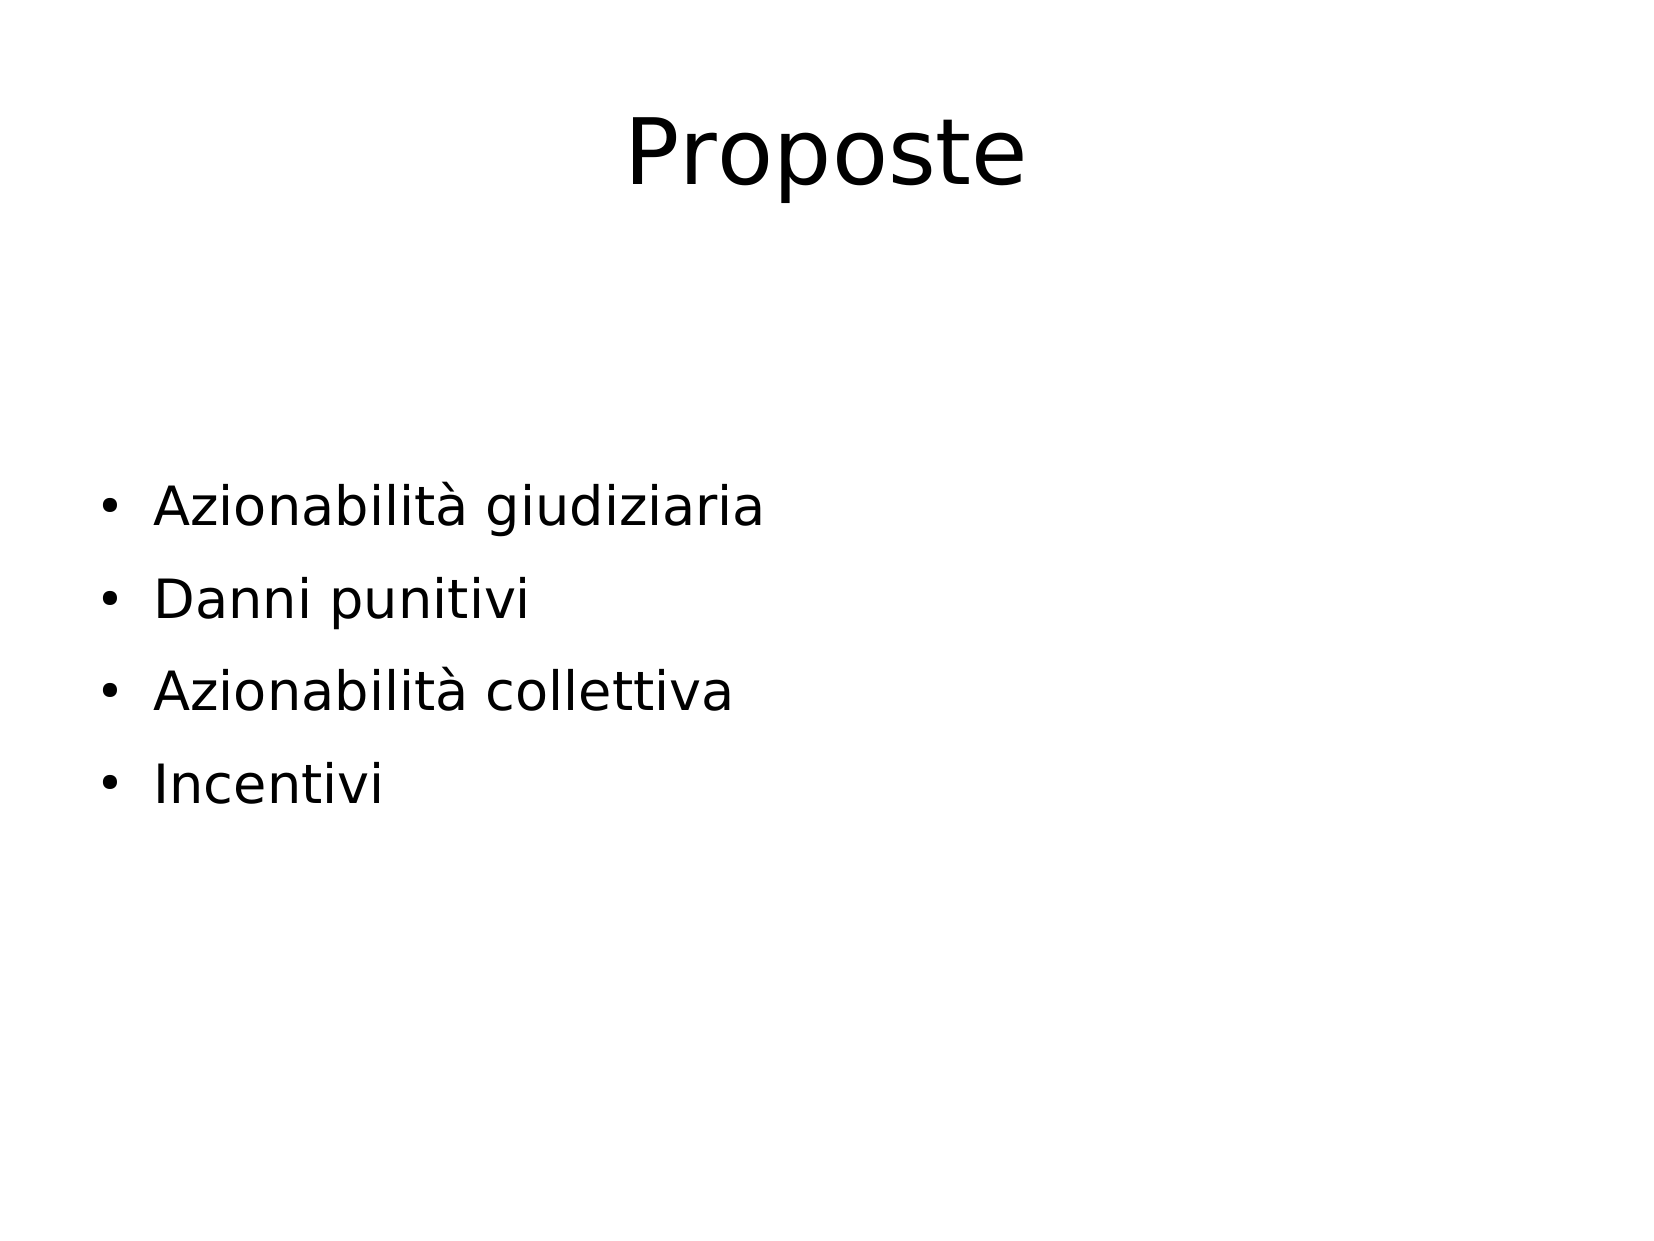

# Proposte
Azionabilità giudiziaria
Danni punitivi
Azionabilità collettiva
Incentivi